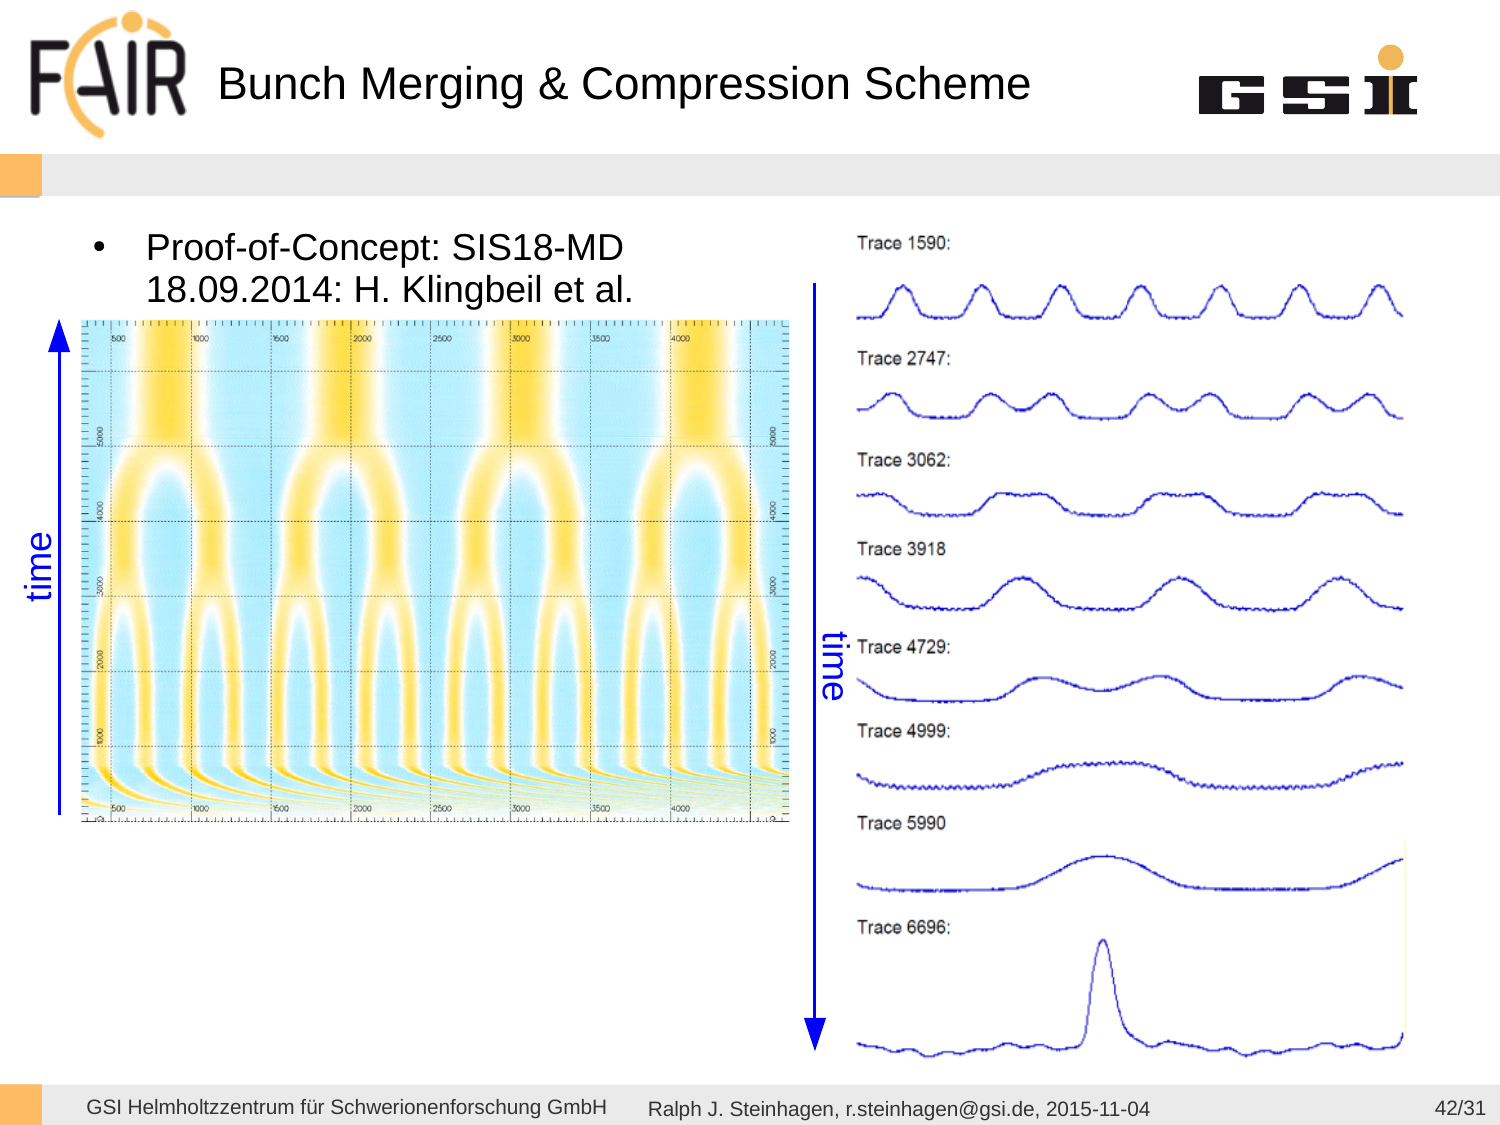

# Bunch Merging & Compression Scheme
Proof-of-Concept: SIS18-MD 18.09.2014: H. Klingbeil et al.
time
time